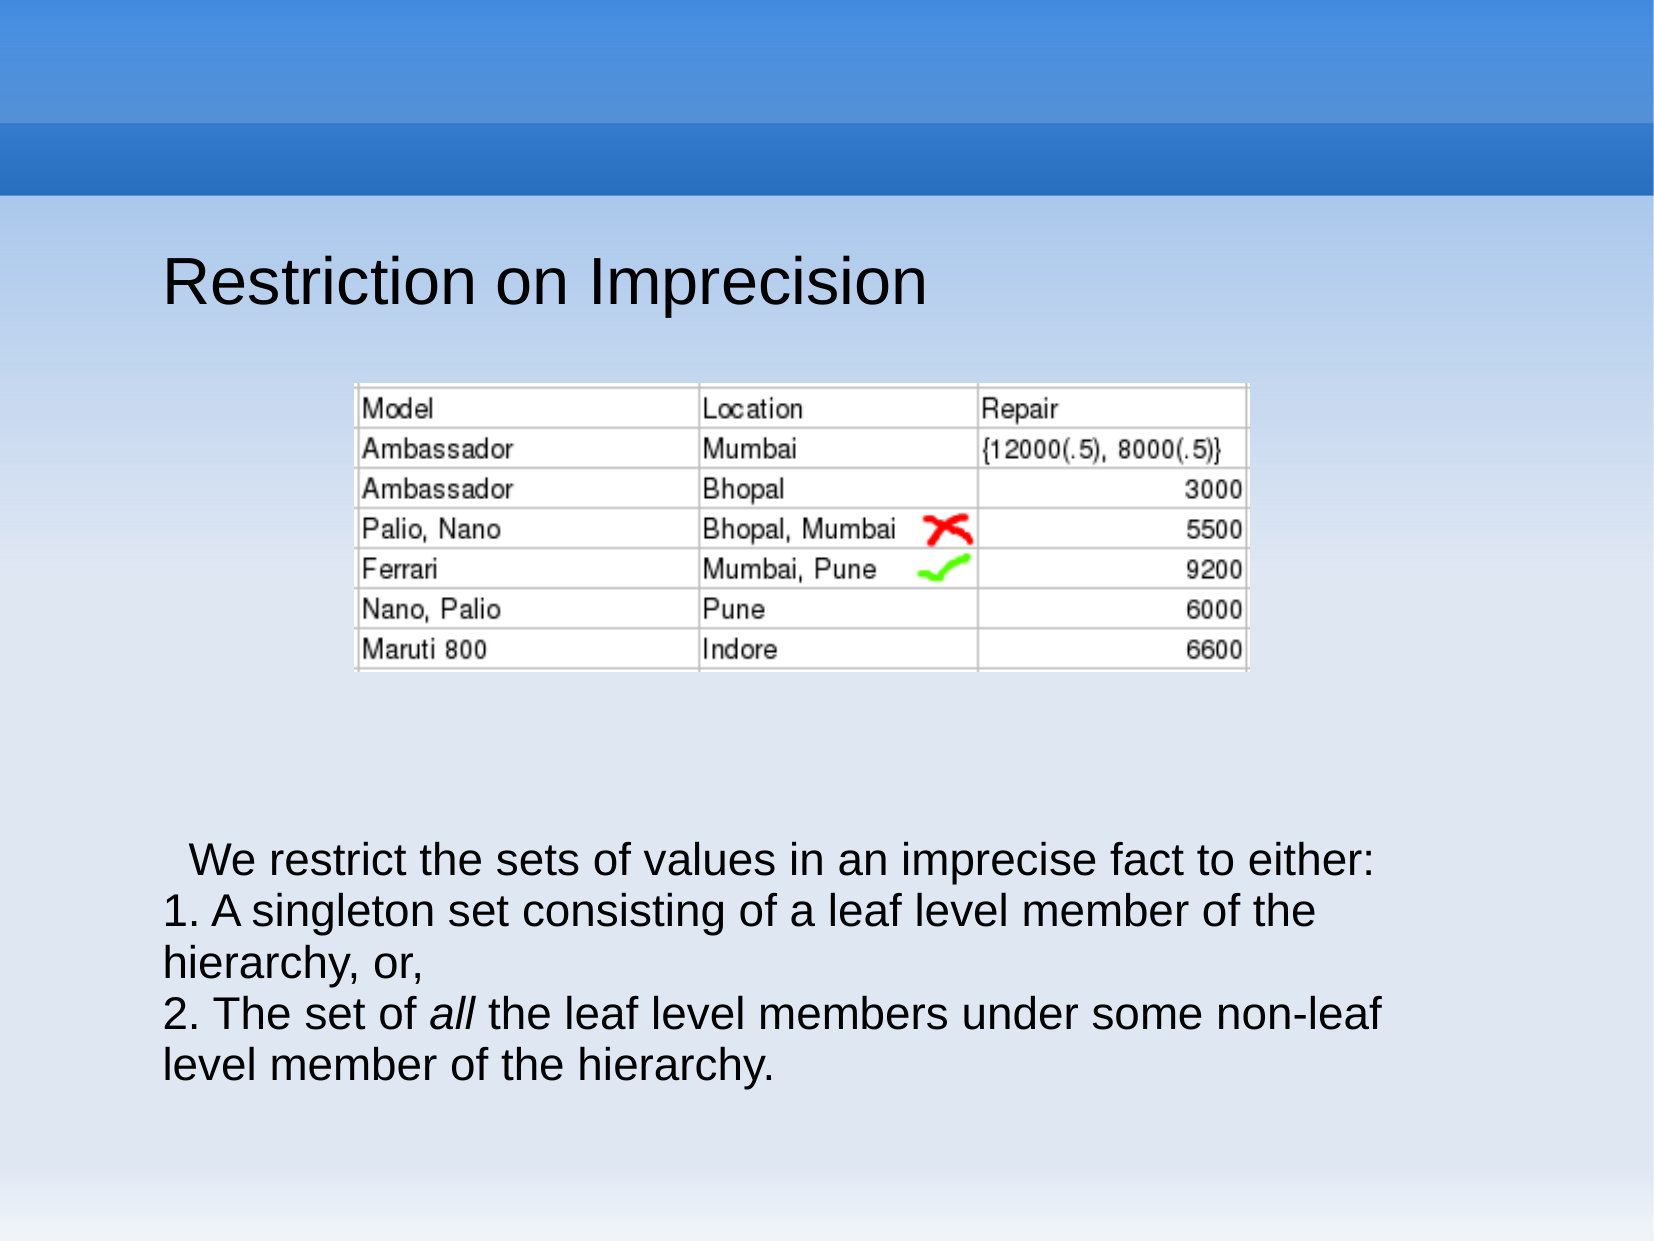

Restriction on Imprecision
We restrict the sets of values in an imprecise fact to either:
1. A singleton set consisting of a leaf level member of the hierarchy, or,
2. The set of all the leaf level members under some non-leaf level member of the hierarchy.